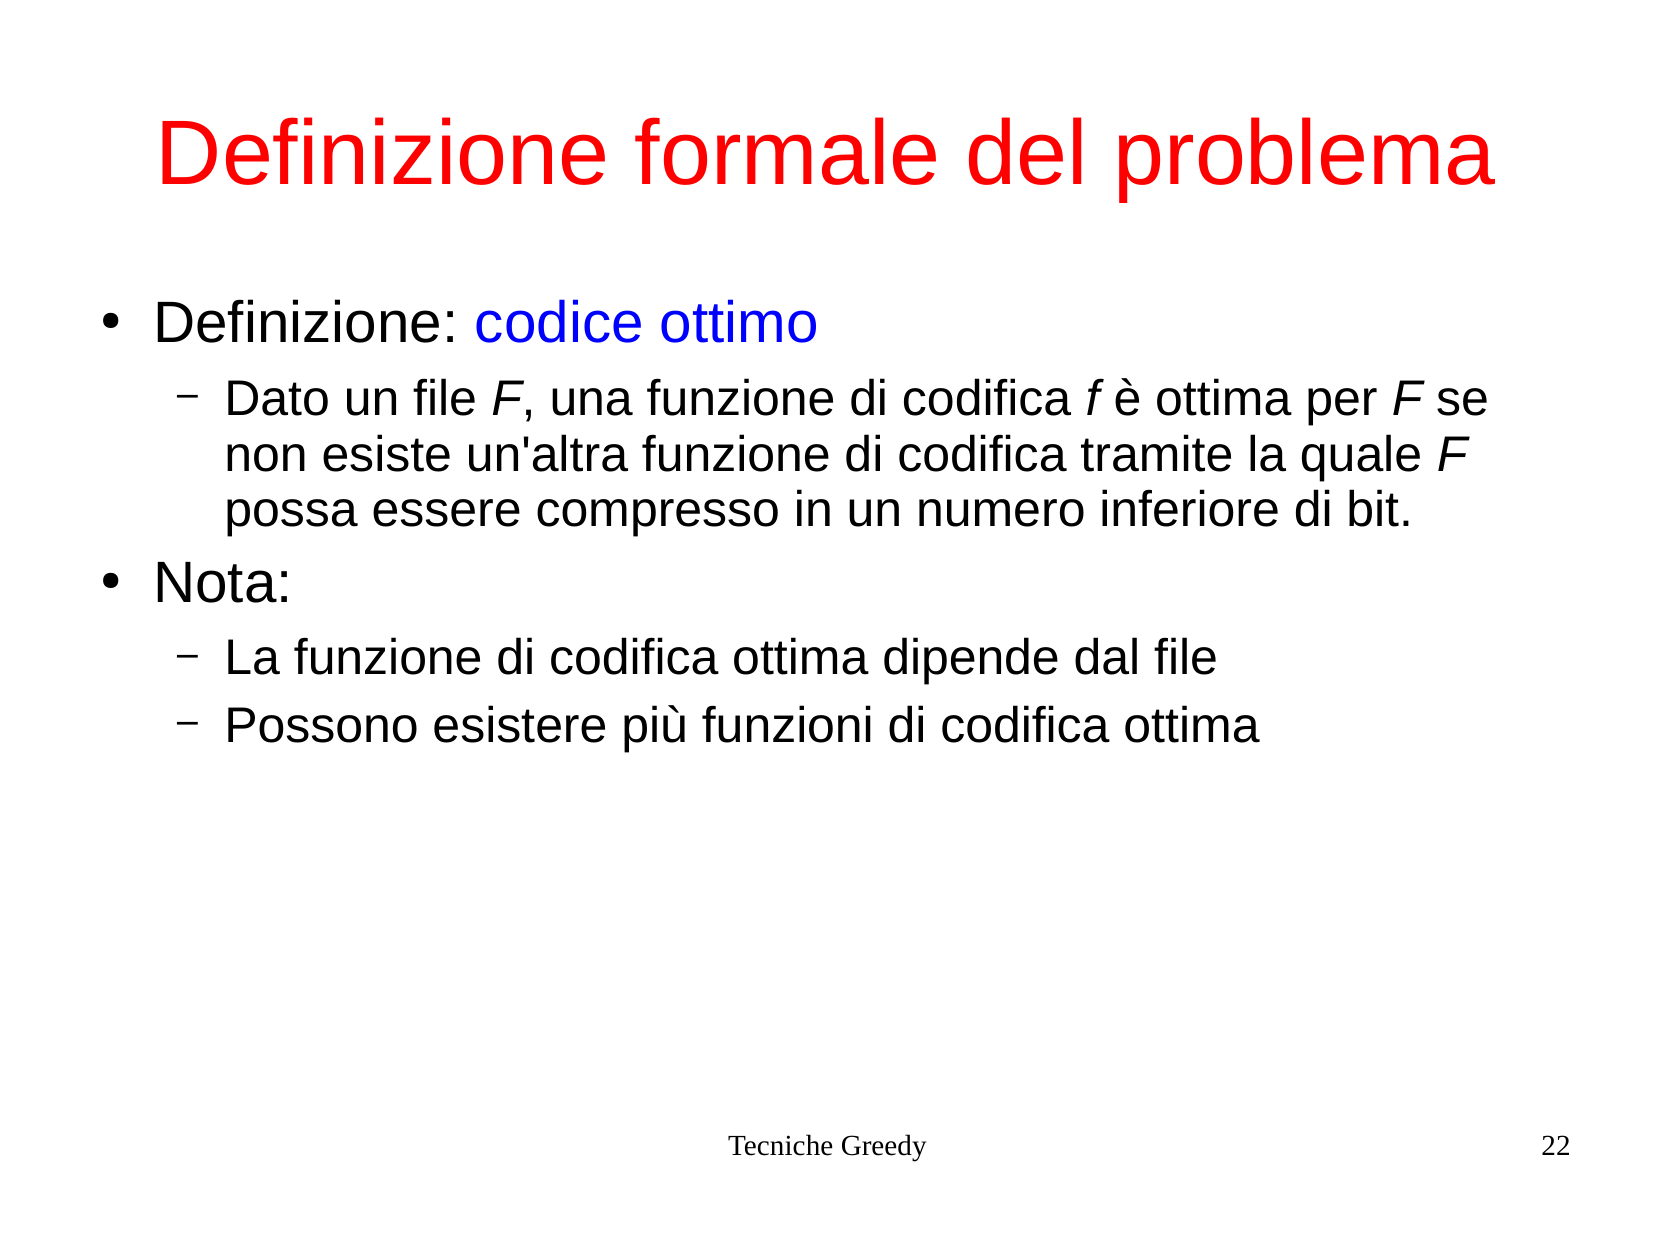

# Definizione formale del problema
Definizione: codice ottimo
Dato un file F, una funzione di codifica f è ottima per F se non esiste un'altra funzione di codifica tramite la quale F possa essere compresso in un numero inferiore di bit.
Nota:
La funzione di codifica ottima dipende dal file
Possono esistere più funzioni di codifica ottima
Tecniche Greedy
22